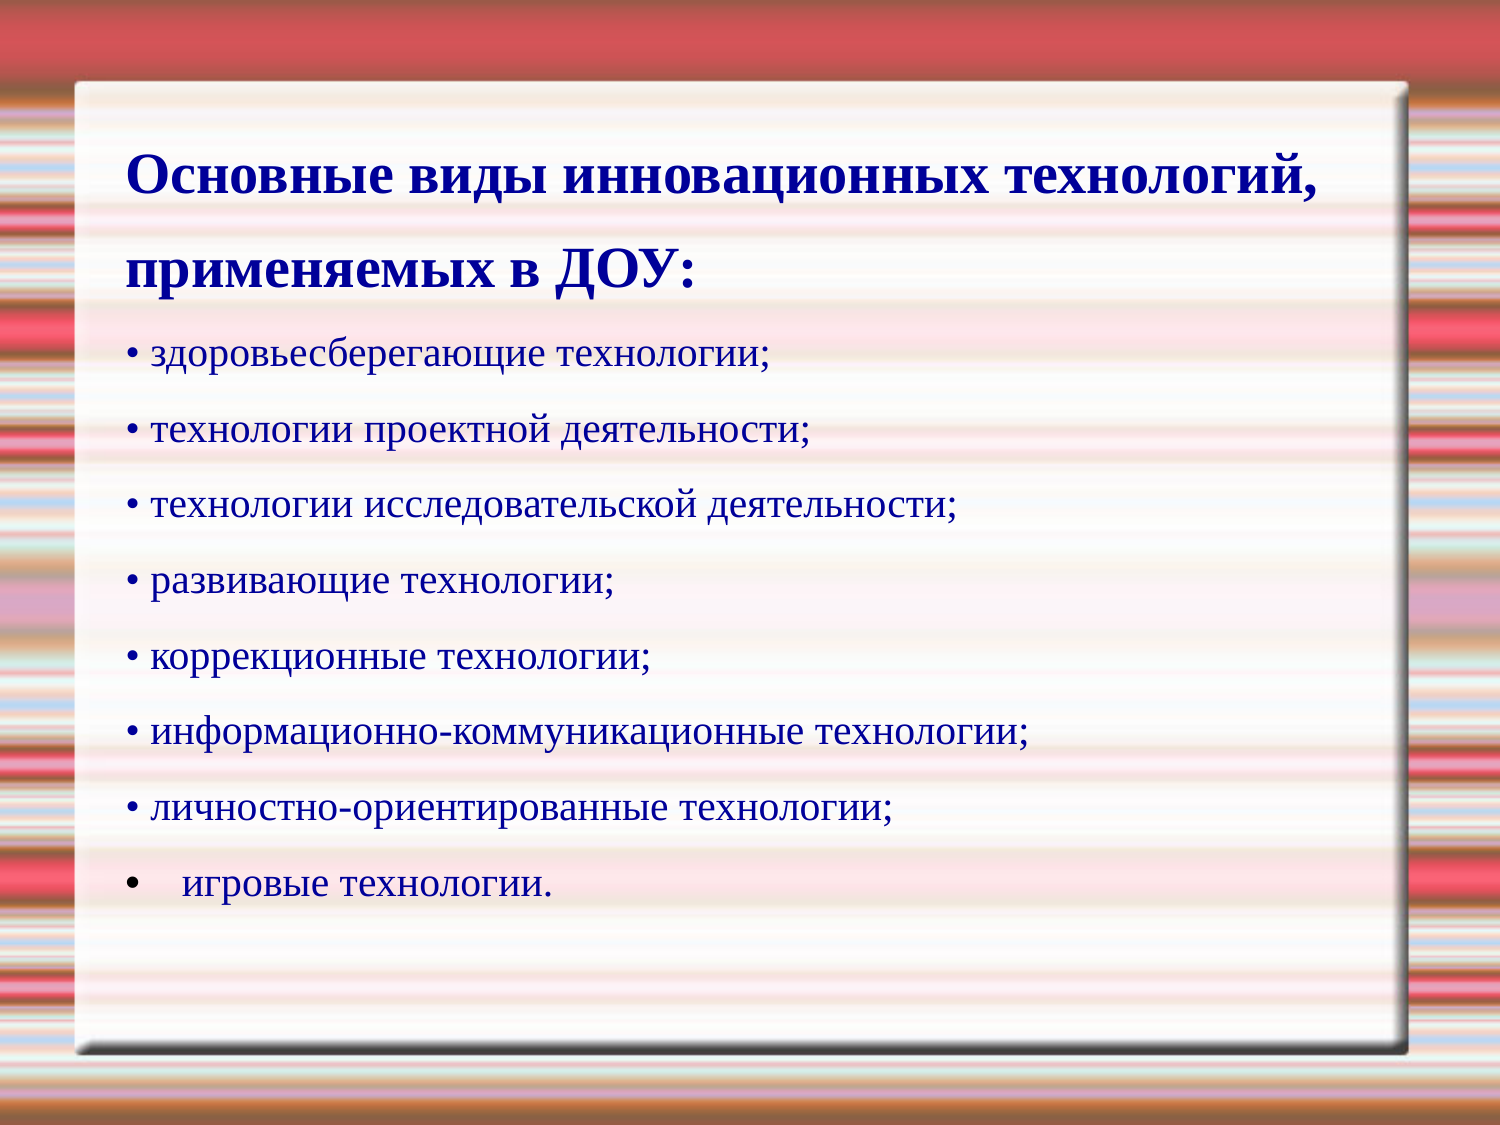

Основные виды инновационных технологий,
применяемых в ДОУ:
• здоровьесберегающие технологии;
• технологии проектной деятельности;
• технологии исследовательской деятельности;
• развивающие технологии;
• коррекционные технологии;
• информационно-коммуникационные технологии;
• личностно-ориентированные технологии;
игровые технологии.
#